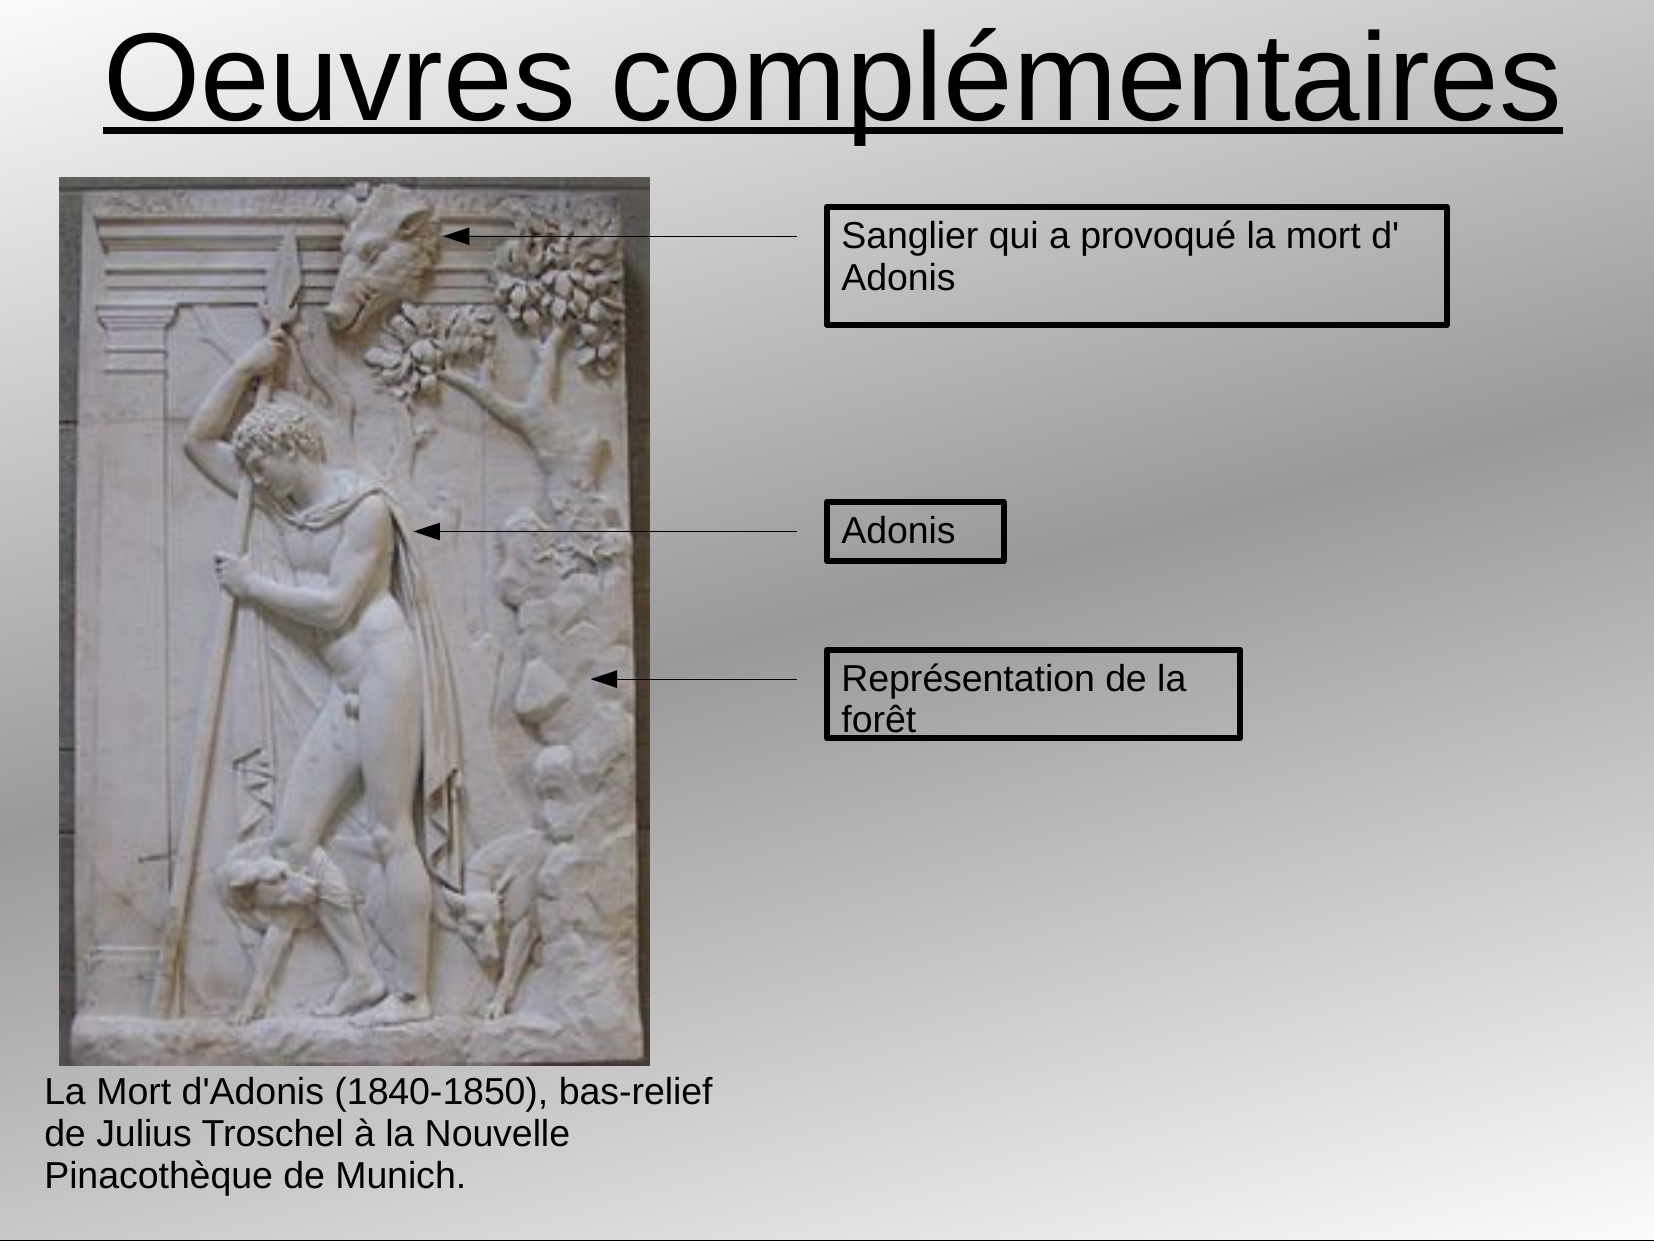

Oeuvres complémentaires
Sanglier qui a provoqué la mort d' Adonis
Adonis
Représentation de la forêt
La Mort d'Adonis (1840-1850), bas-relief de Julius Troschel à la Nouvelle Pinacothèque de Munich.